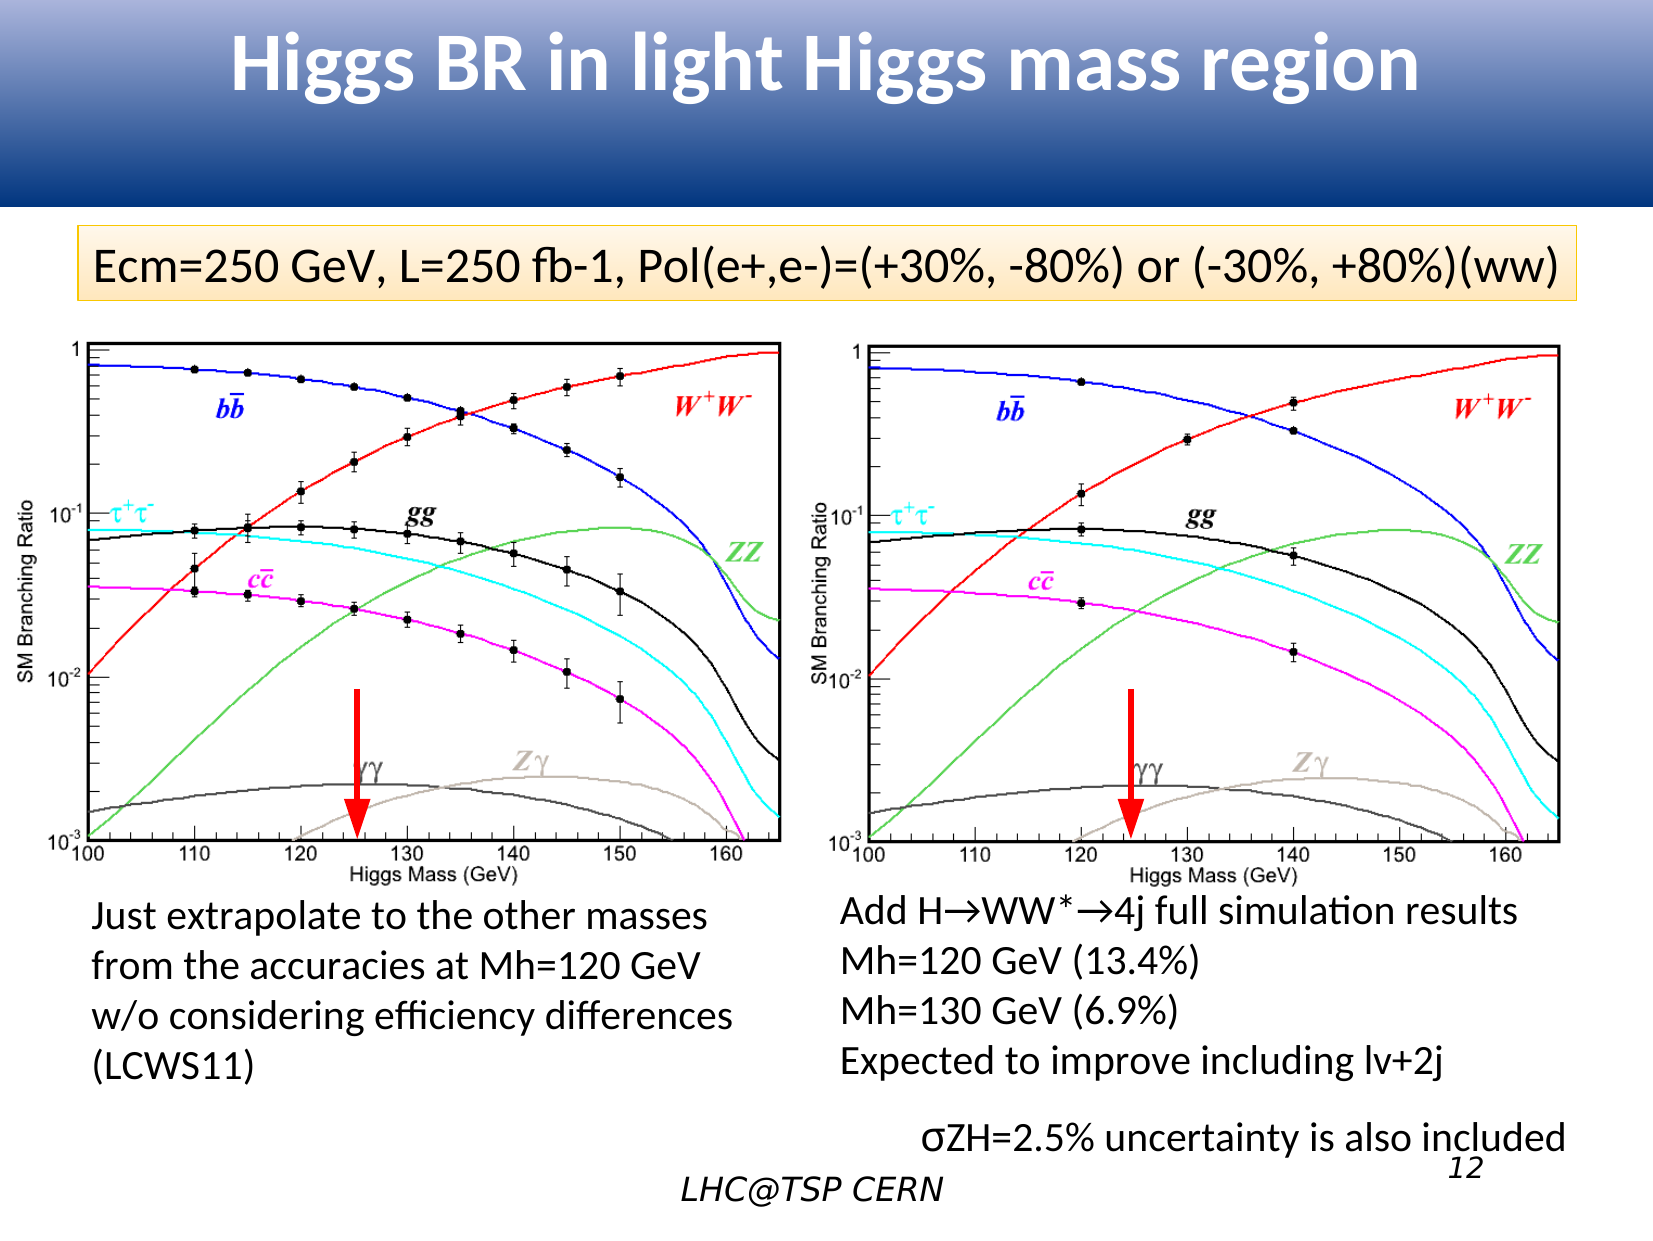

Higgs BR in light Higgs mass region
Ecm=250 GeV, L=250 fb-1, Pol(e+,e-)=(+30%, -80%) or (-30%, +80%)(ww)
Add H→WW*→4j full simulation results
Mh=120 GeV (13.4%)
Mh=130 GeV (6.9%)
Expected to improve including lv+2j
Just extrapolate to the other masses
from the accuracies at Mh=120 GeV
w/o considering efficiency differences
(LCWS11)
σZH=2.5% uncertainty is also included
LHC@TSP CERN